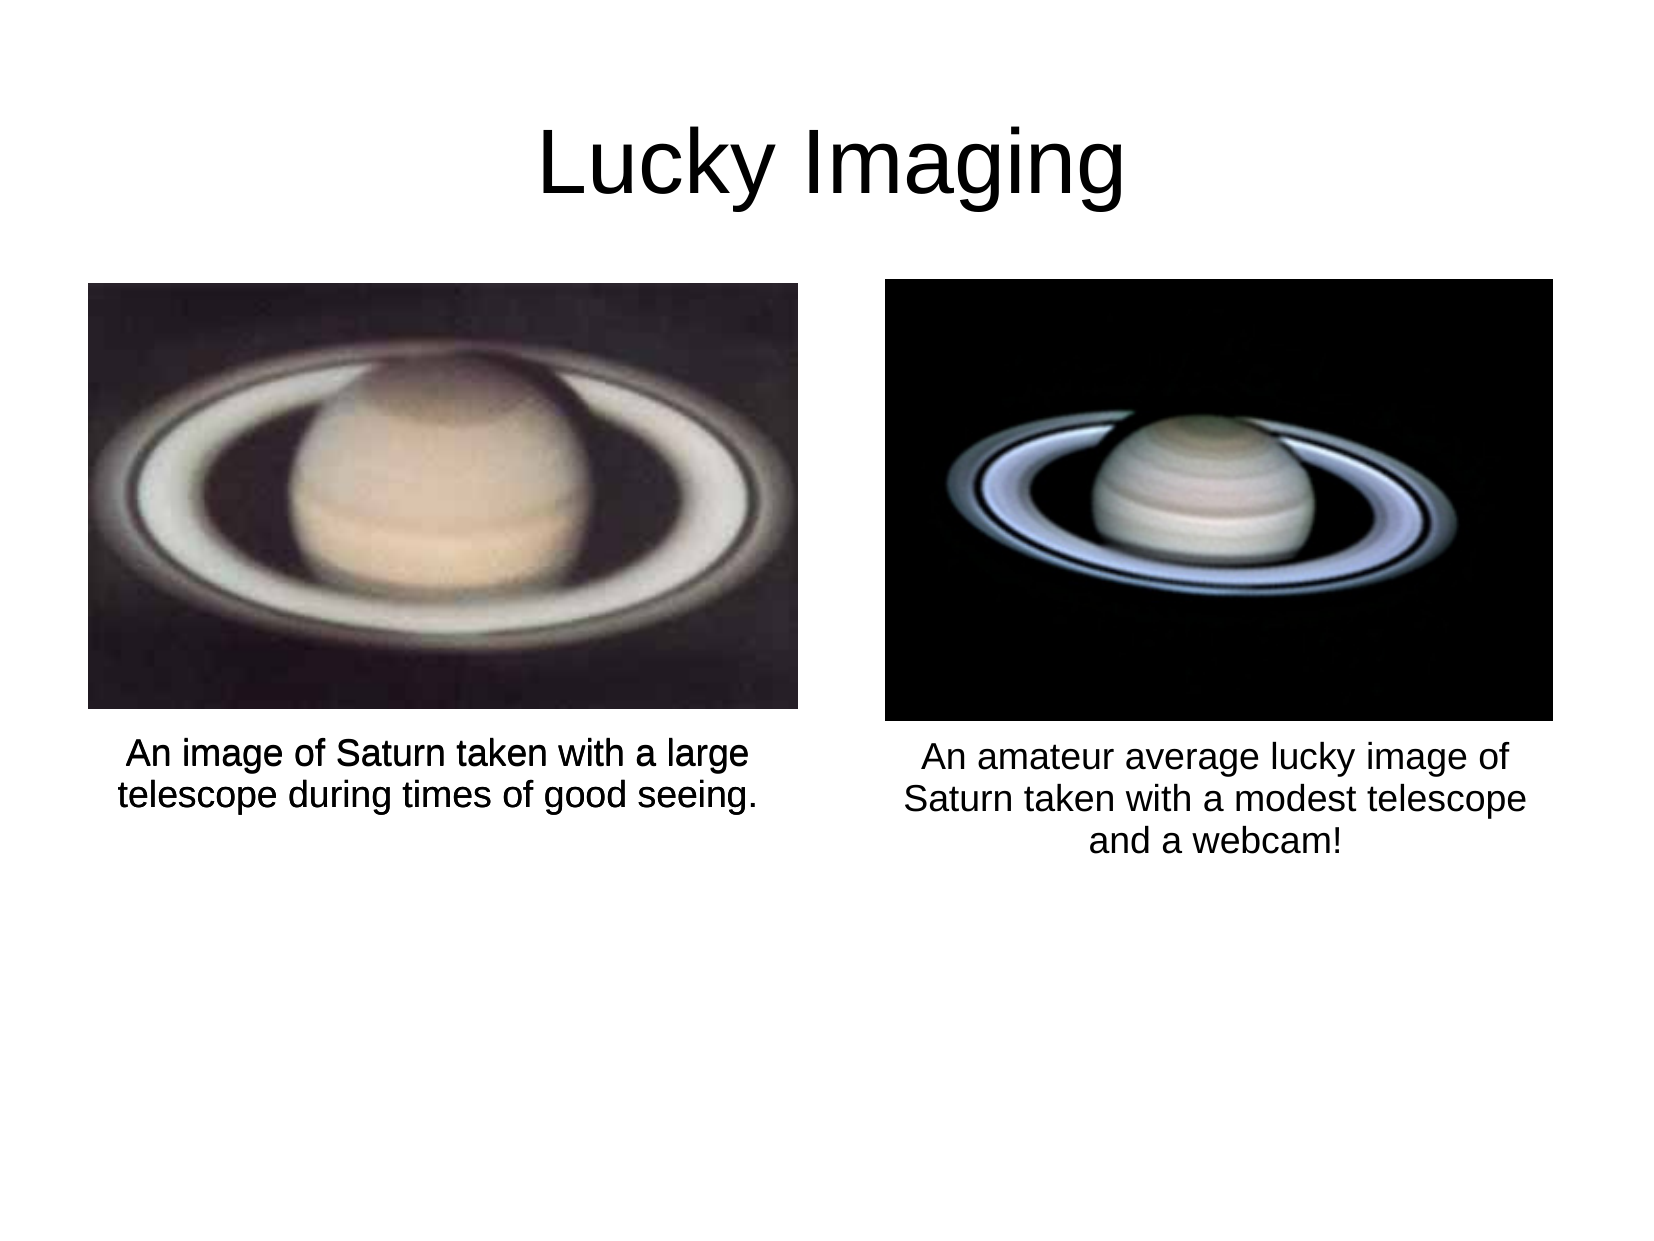

# Lucky Imaging
An image of Saturn taken with a large telescope during times of good seeing.
An image of Saturn taken with a large telescope during times of good seeing.
An amateur average lucky image of Saturn taken with a modest telescope and a webcam!